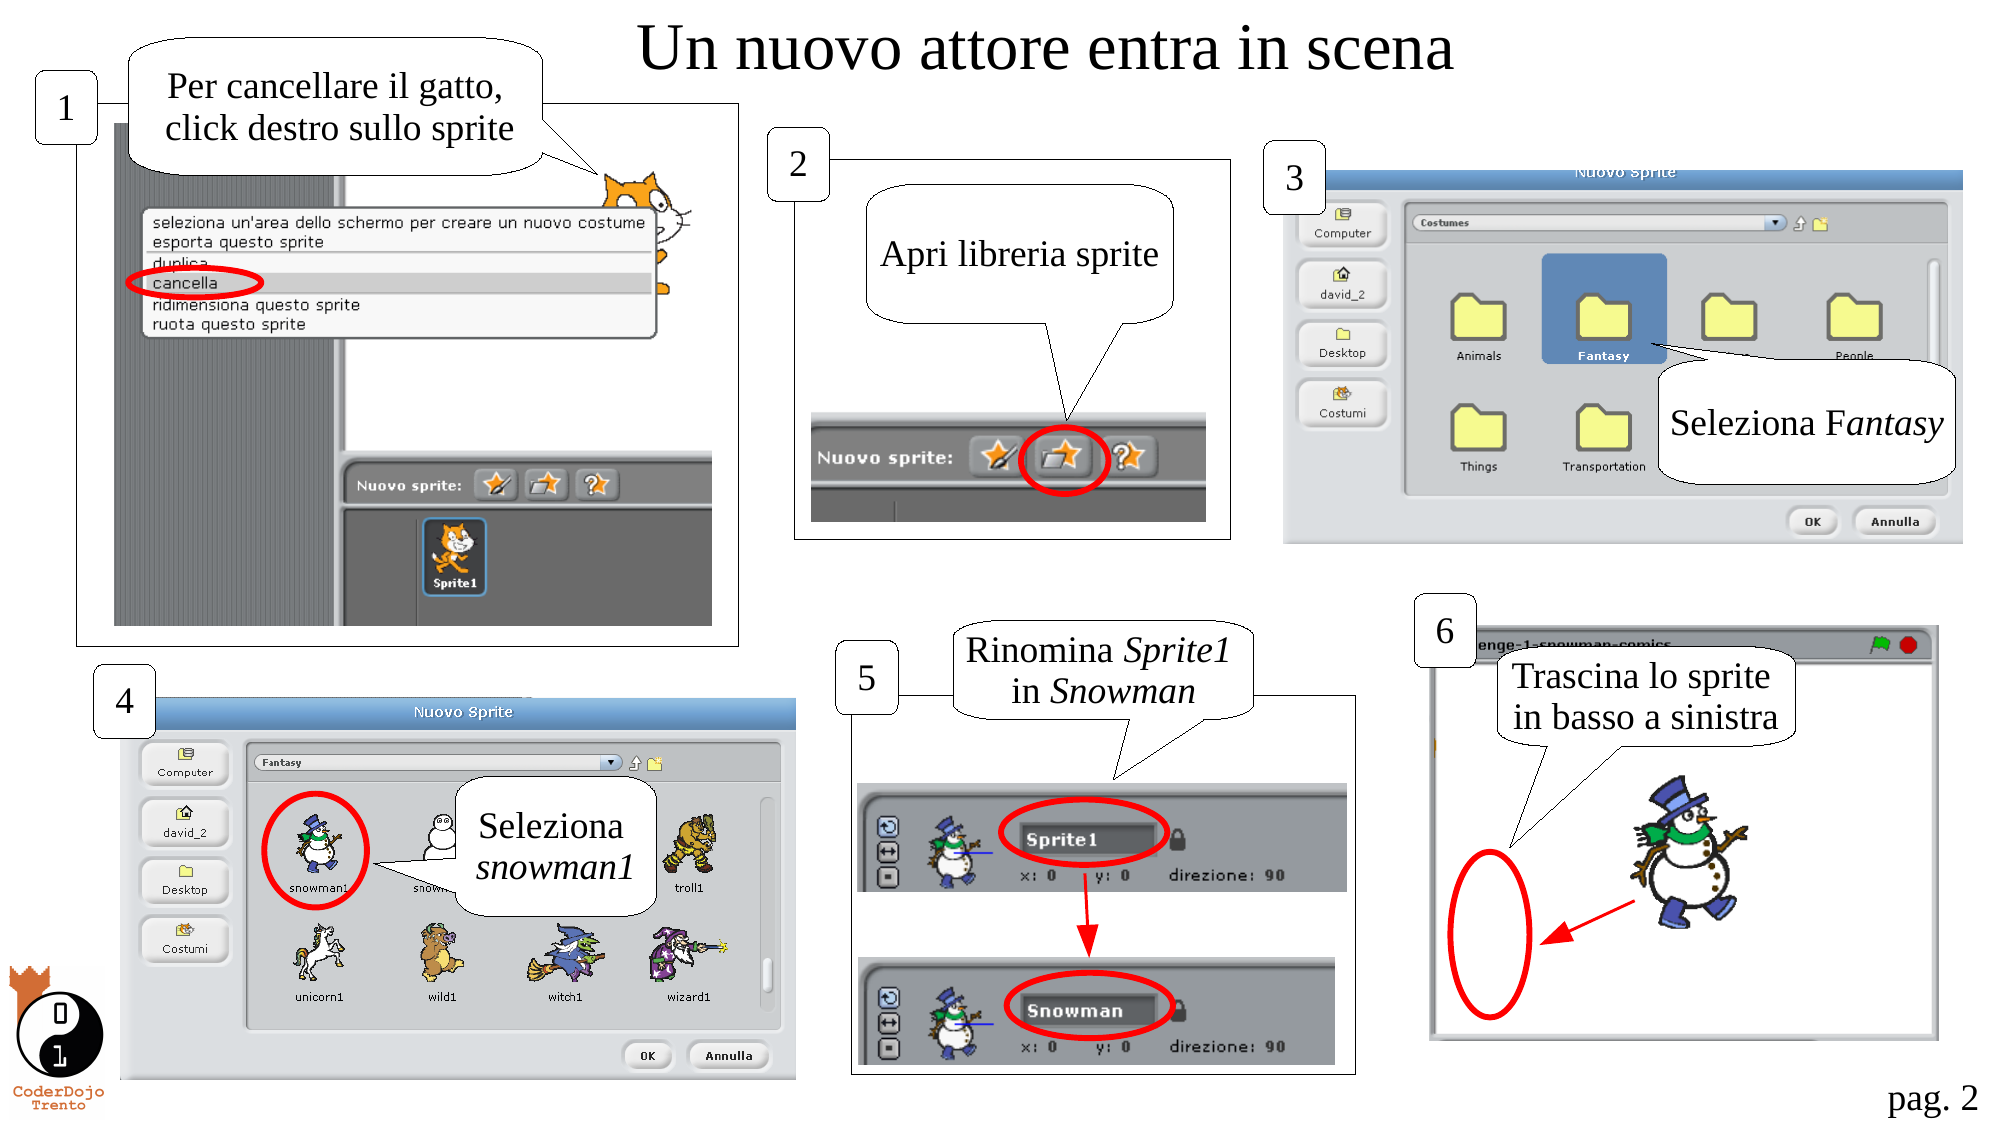

Un nuovo attore entra in scena
Per cancellare il gatto,
 click destro sullo sprite
1
2
Apri libreria sprite
3
Seleziona Fantasy
6
Trascina lo sprite
in basso a sinistra
Rinomina Sprite1
in Snowman
5
4
Seleziona
snowman1
pag. 2